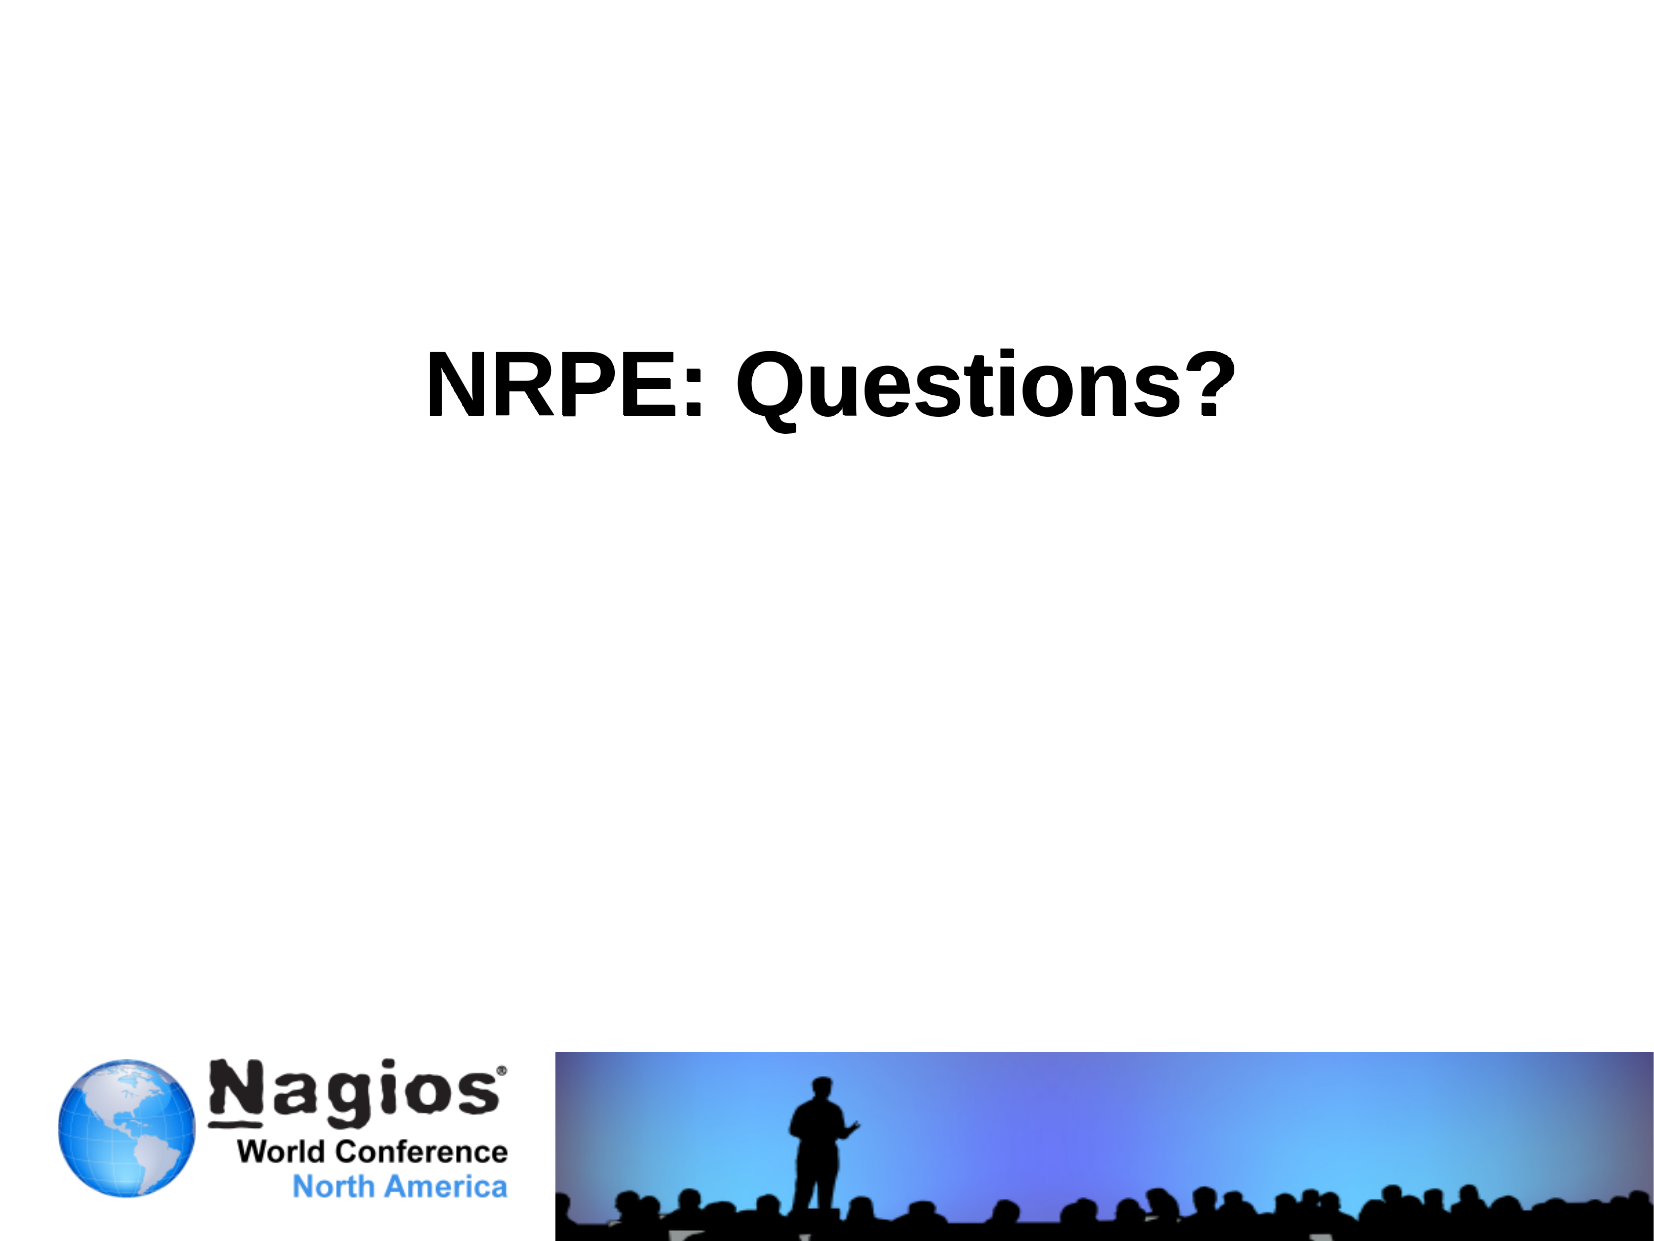

# NRPE: Questions?
2011
Nagios World Conference
44